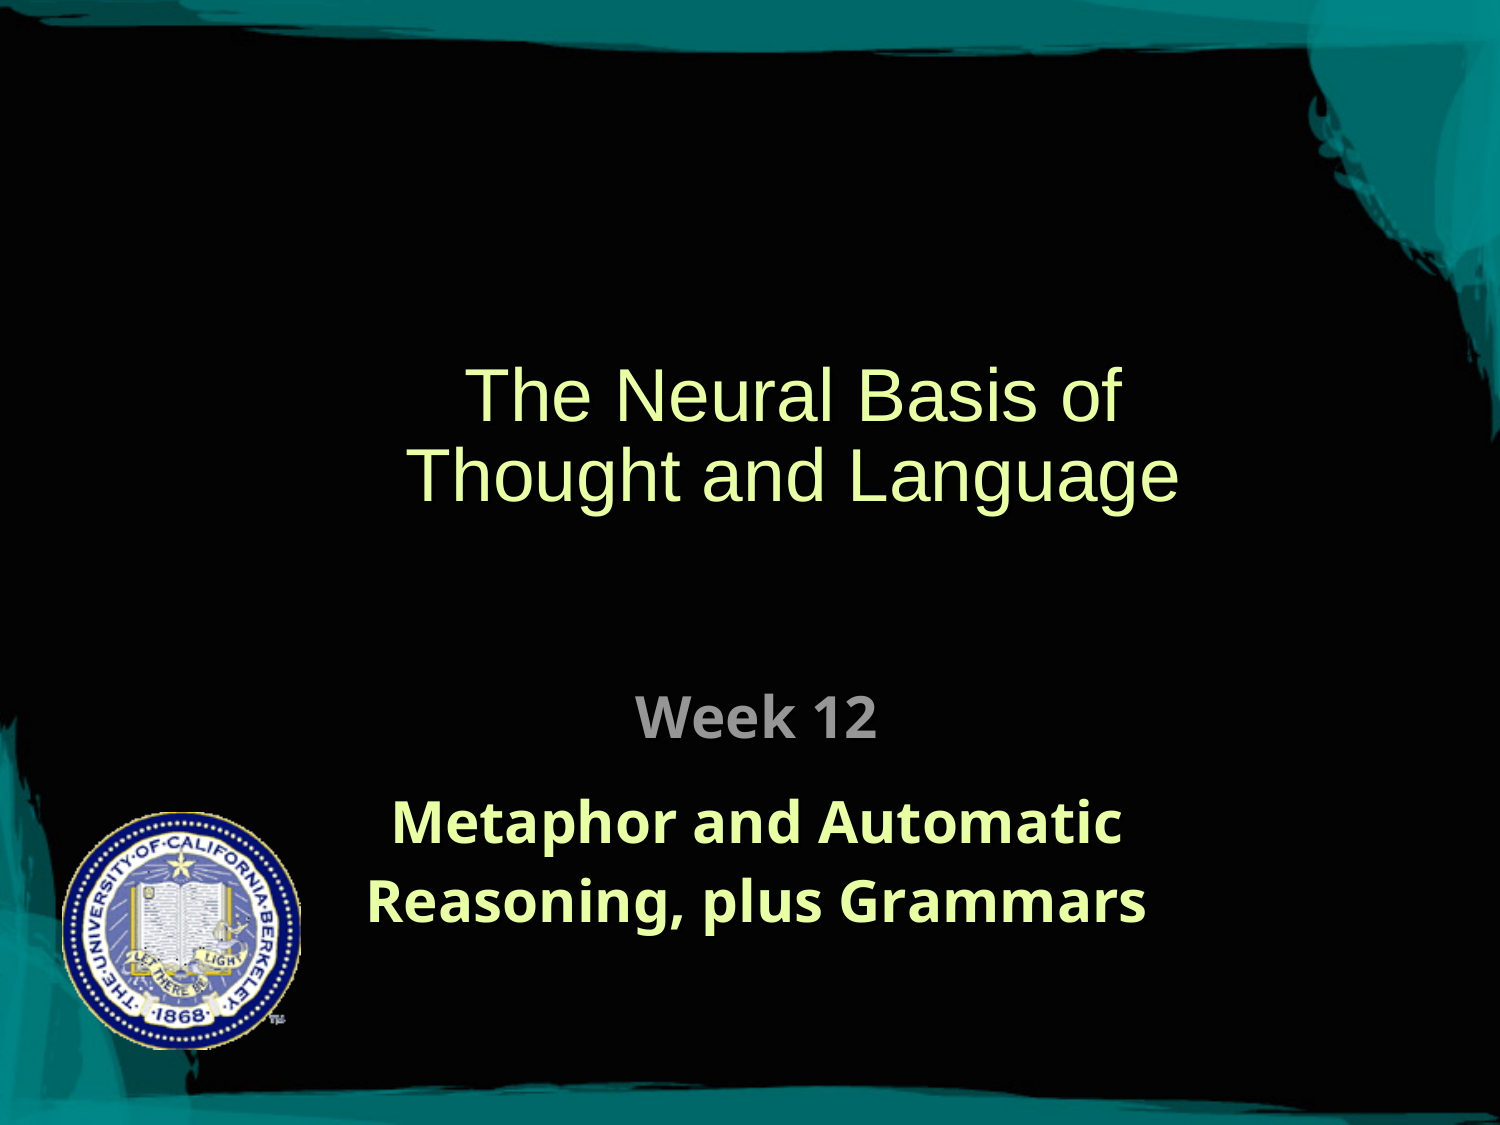

# The Neural Basis of Thought and Language
Week 12
Metaphor and Automatic Reasoning, plus Grammars